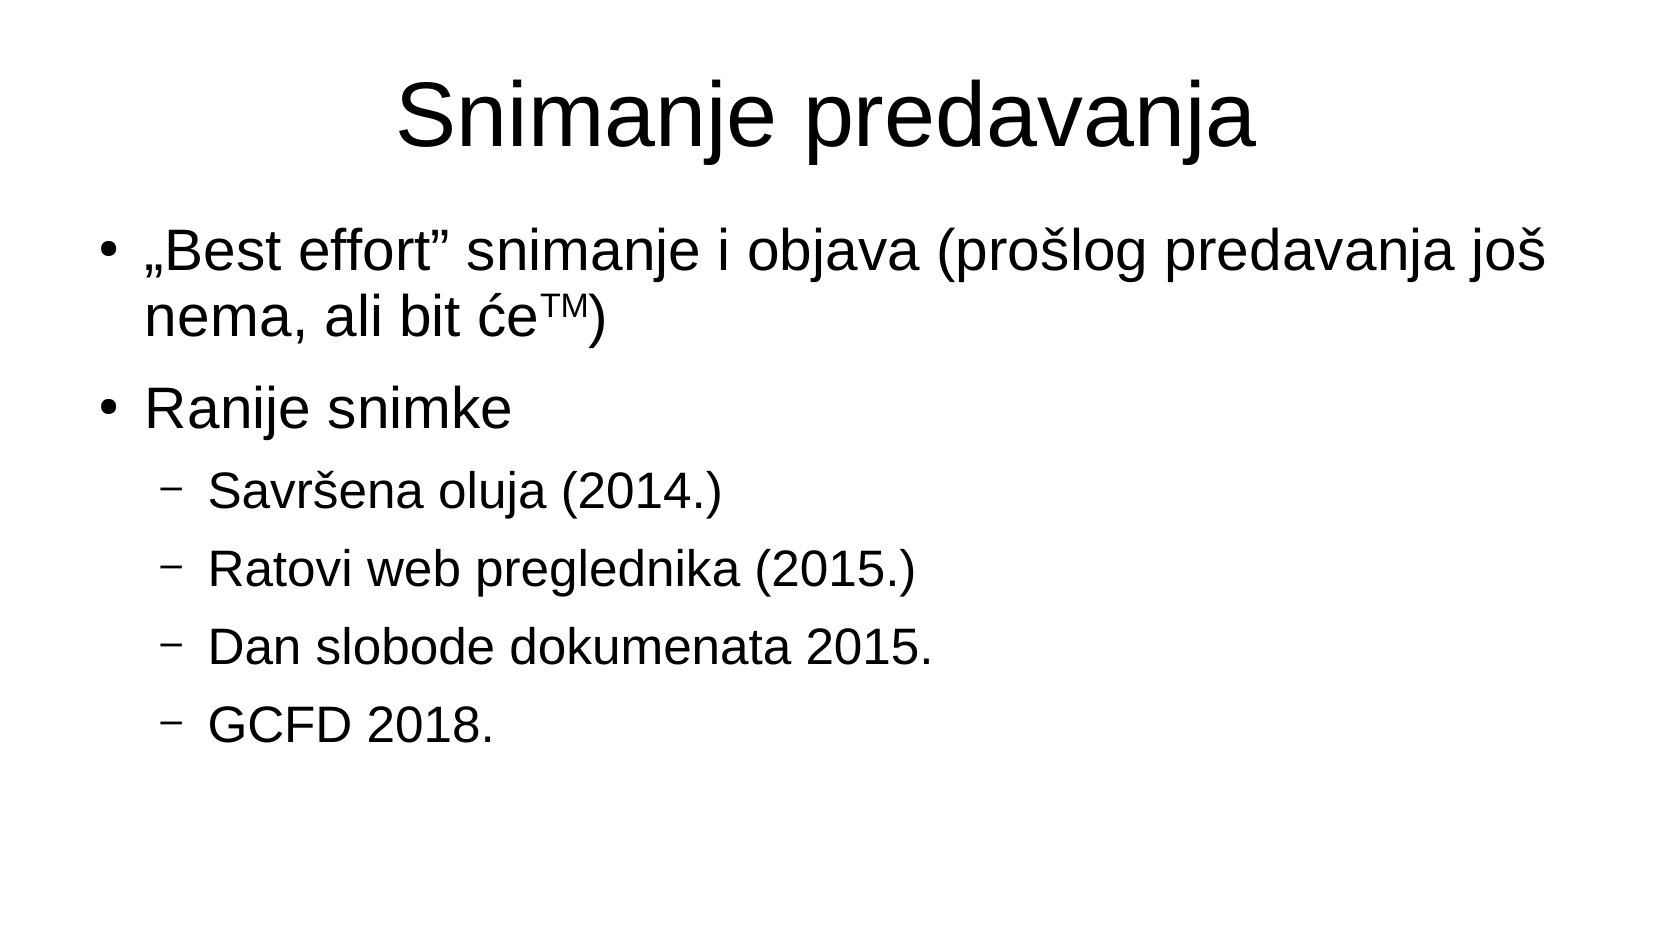

# Snimanje predavanja
„Best effort” snimanje i objava (prošlog predavanja još nema, ali bit ćeTM)
Ranije snimke
Savršena oluja (2014.)
Ratovi web preglednika (2015.)
Dan slobode dokumenata 2015.
GCFD 2018.